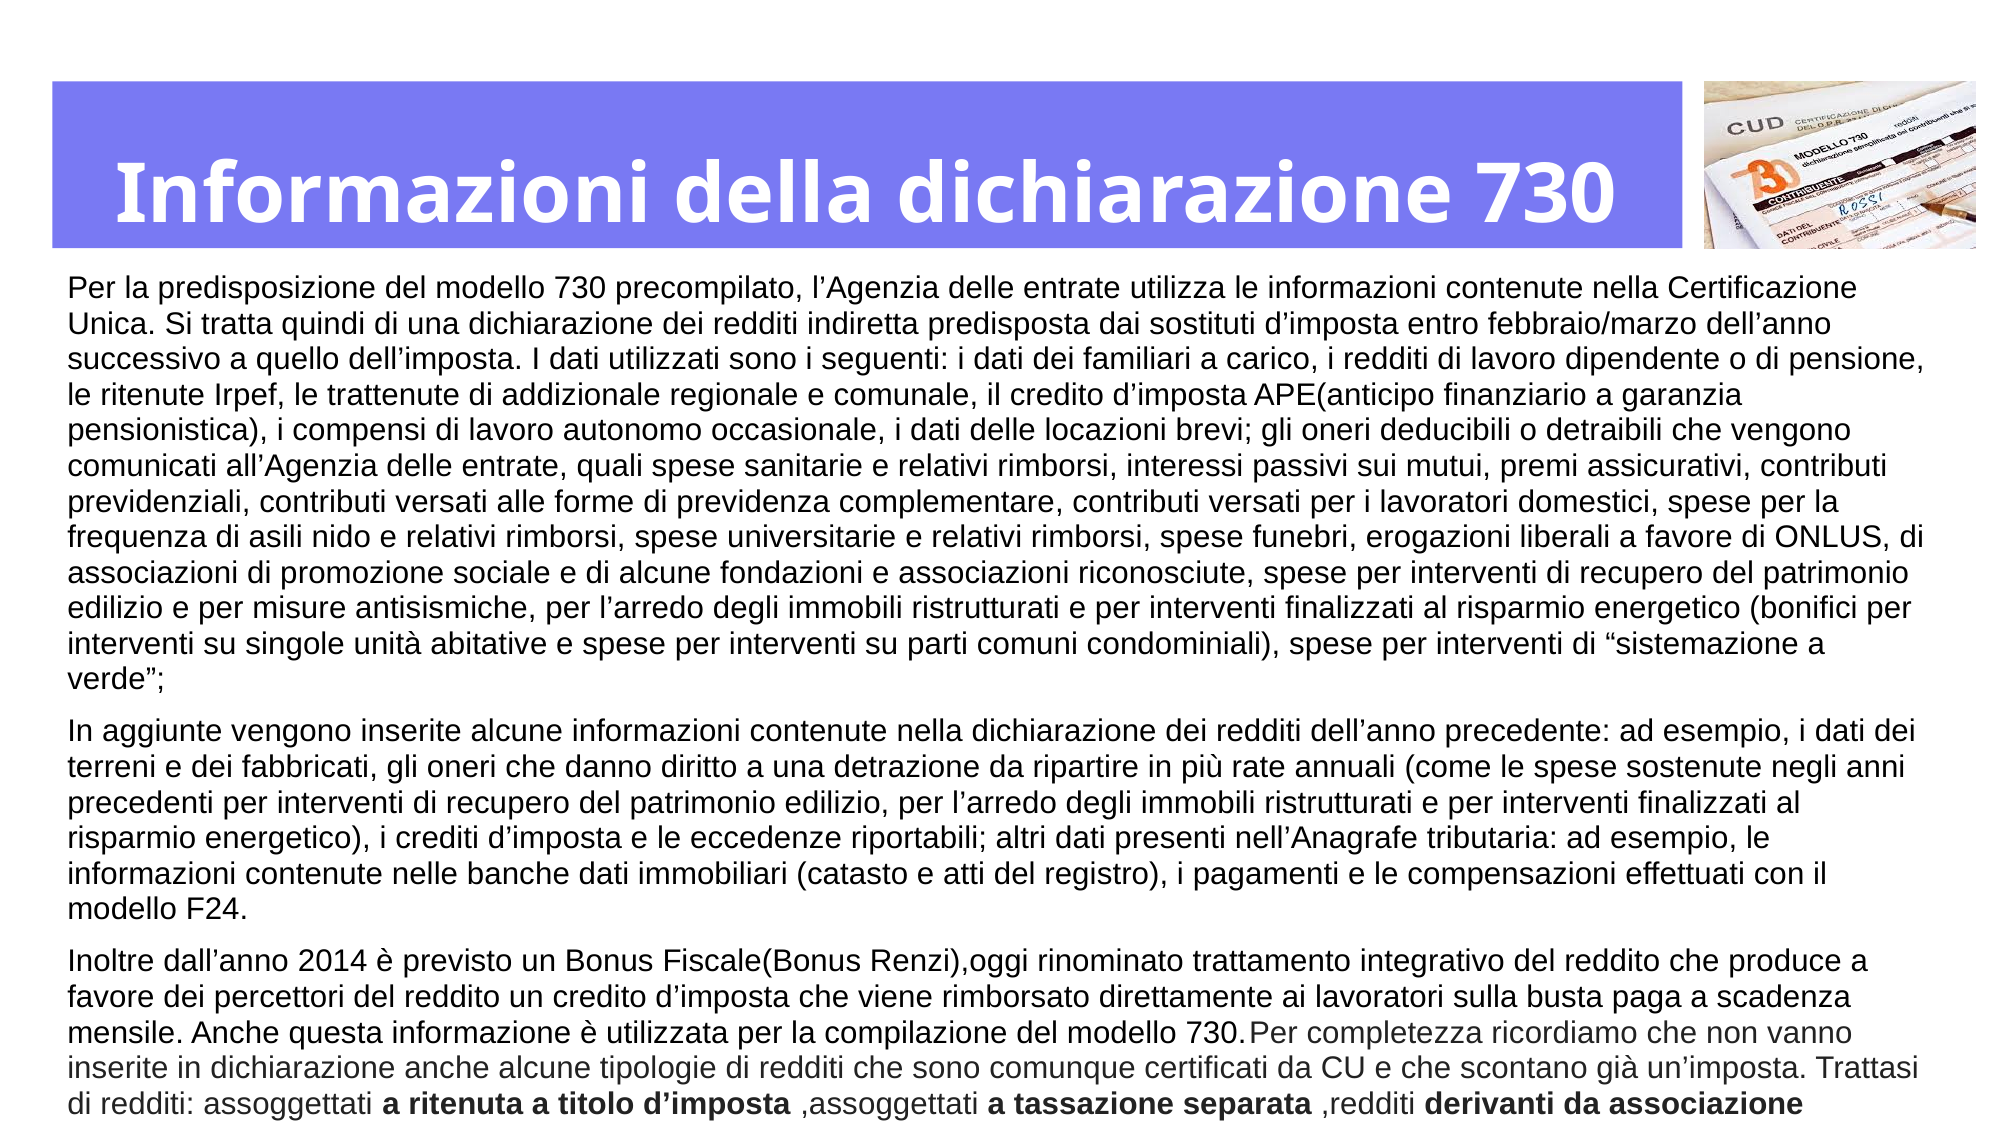

Informazioni della dichiarazione 730
# Per la predisposizione del modello 730 precompilato, l’Agenzia delle entrate utilizza le informazioni contenute nella Certificazione Unica. Si tratta quindi di una dichiarazione dei redditi indiretta predisposta dai sostituti d’imposta entro febbraio/marzo dell’anno successivo a quello dell’imposta. I dati utilizzati sono i seguenti: i dati dei familiari a carico, i redditi di lavoro dipendente o di pensione, le ritenute Irpef, le trattenute di addizionale regionale e comunale, il credito d’imposta APE(anticipo finanziario a garanzia pensionistica), i compensi di lavoro autonomo occasionale, i dati delle locazioni brevi; gli oneri deducibili o detraibili che vengono comunicati all’Agenzia delle entrate, quali spese sanitarie e relativi rimborsi, interessi passivi sui mutui, premi assicurativi, contributi previdenziali, contributi versati alle forme di previdenza complementare, contributi versati per i lavoratori domestici, spese per la frequenza di asili nido e relativi rimborsi, spese universitarie e relativi rimborsi, spese funebri, erogazioni liberali a favore di ONLUS, di associazioni di promozione sociale e di alcune fondazioni e associazioni riconosciute, spese per interventi di recupero del patrimonio edilizio e per misure antisismiche, per l’arredo degli immobili ristrutturati e per interventi finalizzati al risparmio energetico (bonifici per interventi su singole unità abitative e spese per interventi su parti comuni condominiali), spese per interventi di “sistemazione a verde”;
In aggiunte vengono inserite alcune informazioni contenute nella dichiarazione dei redditi dell’anno precedente: ad esempio, i dati dei terreni e dei fabbricati, gli oneri che danno diritto a una detrazione da ripartire in più rate annuali (come le spese sostenute negli anni precedenti per interventi di recupero del patrimonio edilizio, per l’arredo degli immobili ristrutturati e per interventi finalizzati al risparmio energetico), i crediti d’imposta e le eccedenze riportabili; altri dati presenti nell’Anagrafe tributaria: ad esempio, le informazioni contenute nelle banche dati immobiliari (catasto e atti del registro), i pagamenti e le compensazioni effettuati con il modello F24.
Inoltre dall’anno 2014 è previsto un Bonus Fiscale(Bonus Renzi),oggi rinominato trattamento integrativo del reddito che produce a favore dei percettori del reddito un credito d’imposta che viene rimborsato direttamente ai lavoratori sulla busta paga a scadenza mensile. Anche questa informazione è utilizzata per la compilazione del modello 730.Per completezza ricordiamo che non vanno inserite in dichiarazione anche alcune tipologie di redditi che sono comunque certificati da CU e che scontano già un’imposta. Trattasi di redditi: assoggettati a ritenuta a titolo d’imposta ,assoggettati a tassazione separata ,redditi derivanti da associazione sportiva dilettantistica.